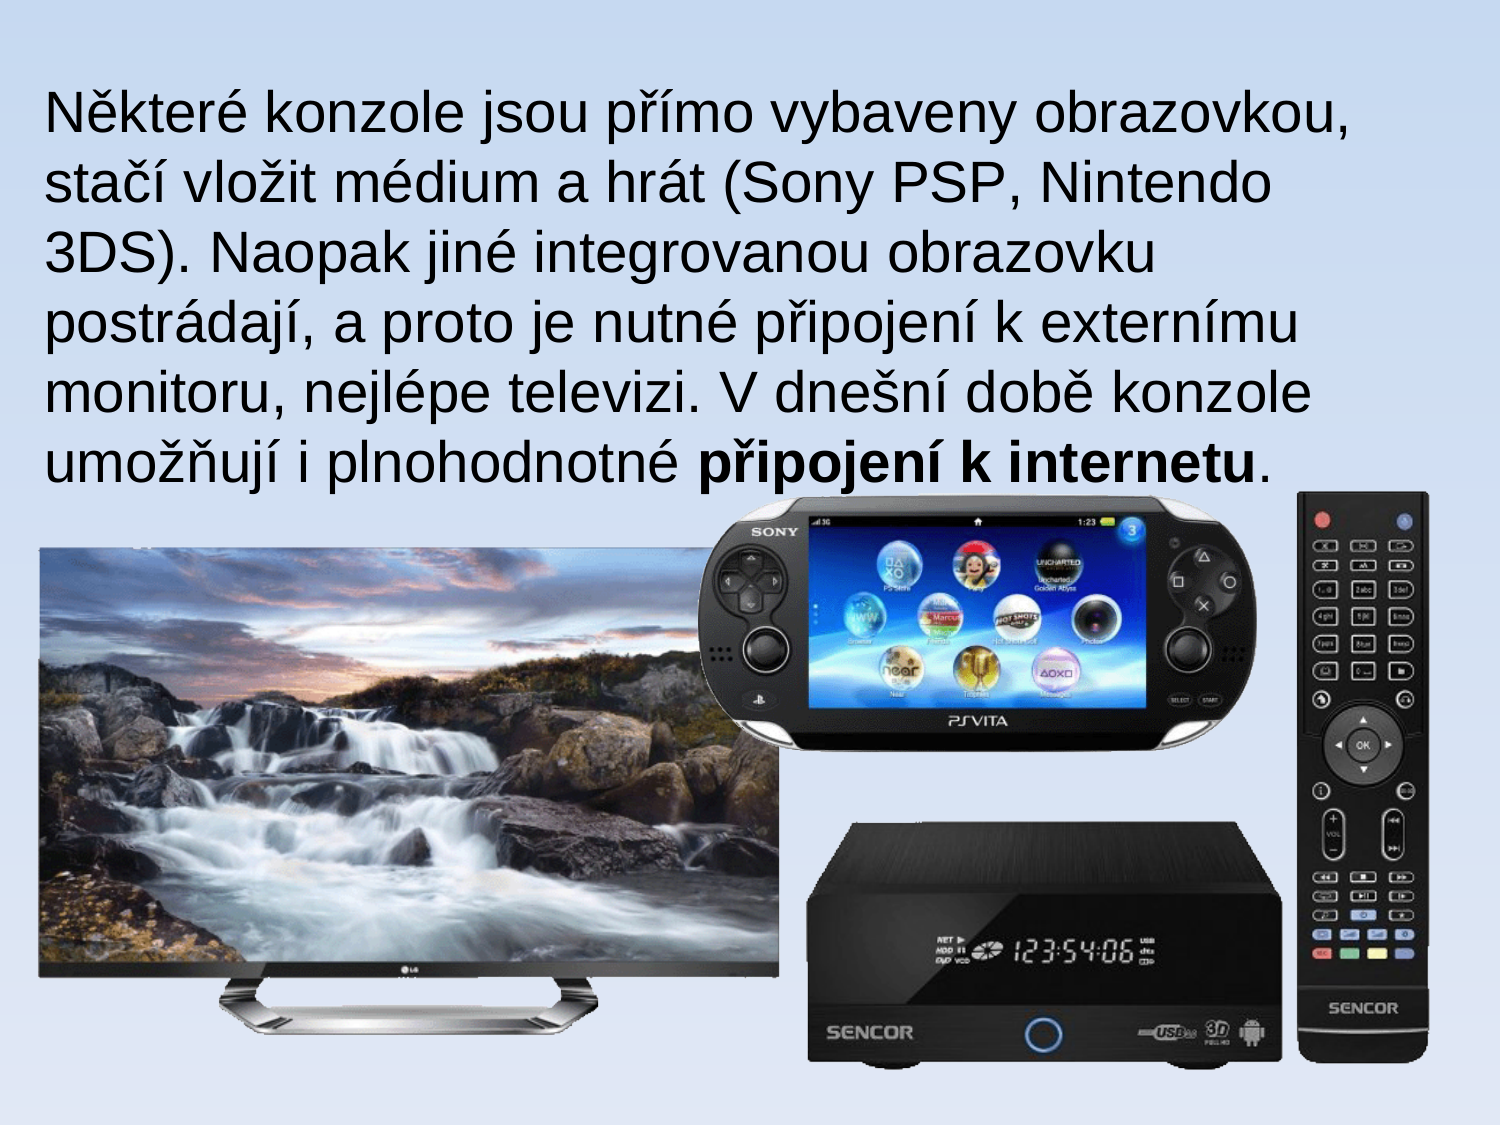

# Některé konzole jsou přímo vybaveny obrazovkou, stačí vložit médium a hrát (Sony PSP, Nintendo 3DS). Naopak jiné integrovanou obrazovku postrádají, a proto je nutné připojení k externímu monitoru, nejlépe televizi. V dnešní době konzole umožňují i plnohodnotné připojení k internetu.